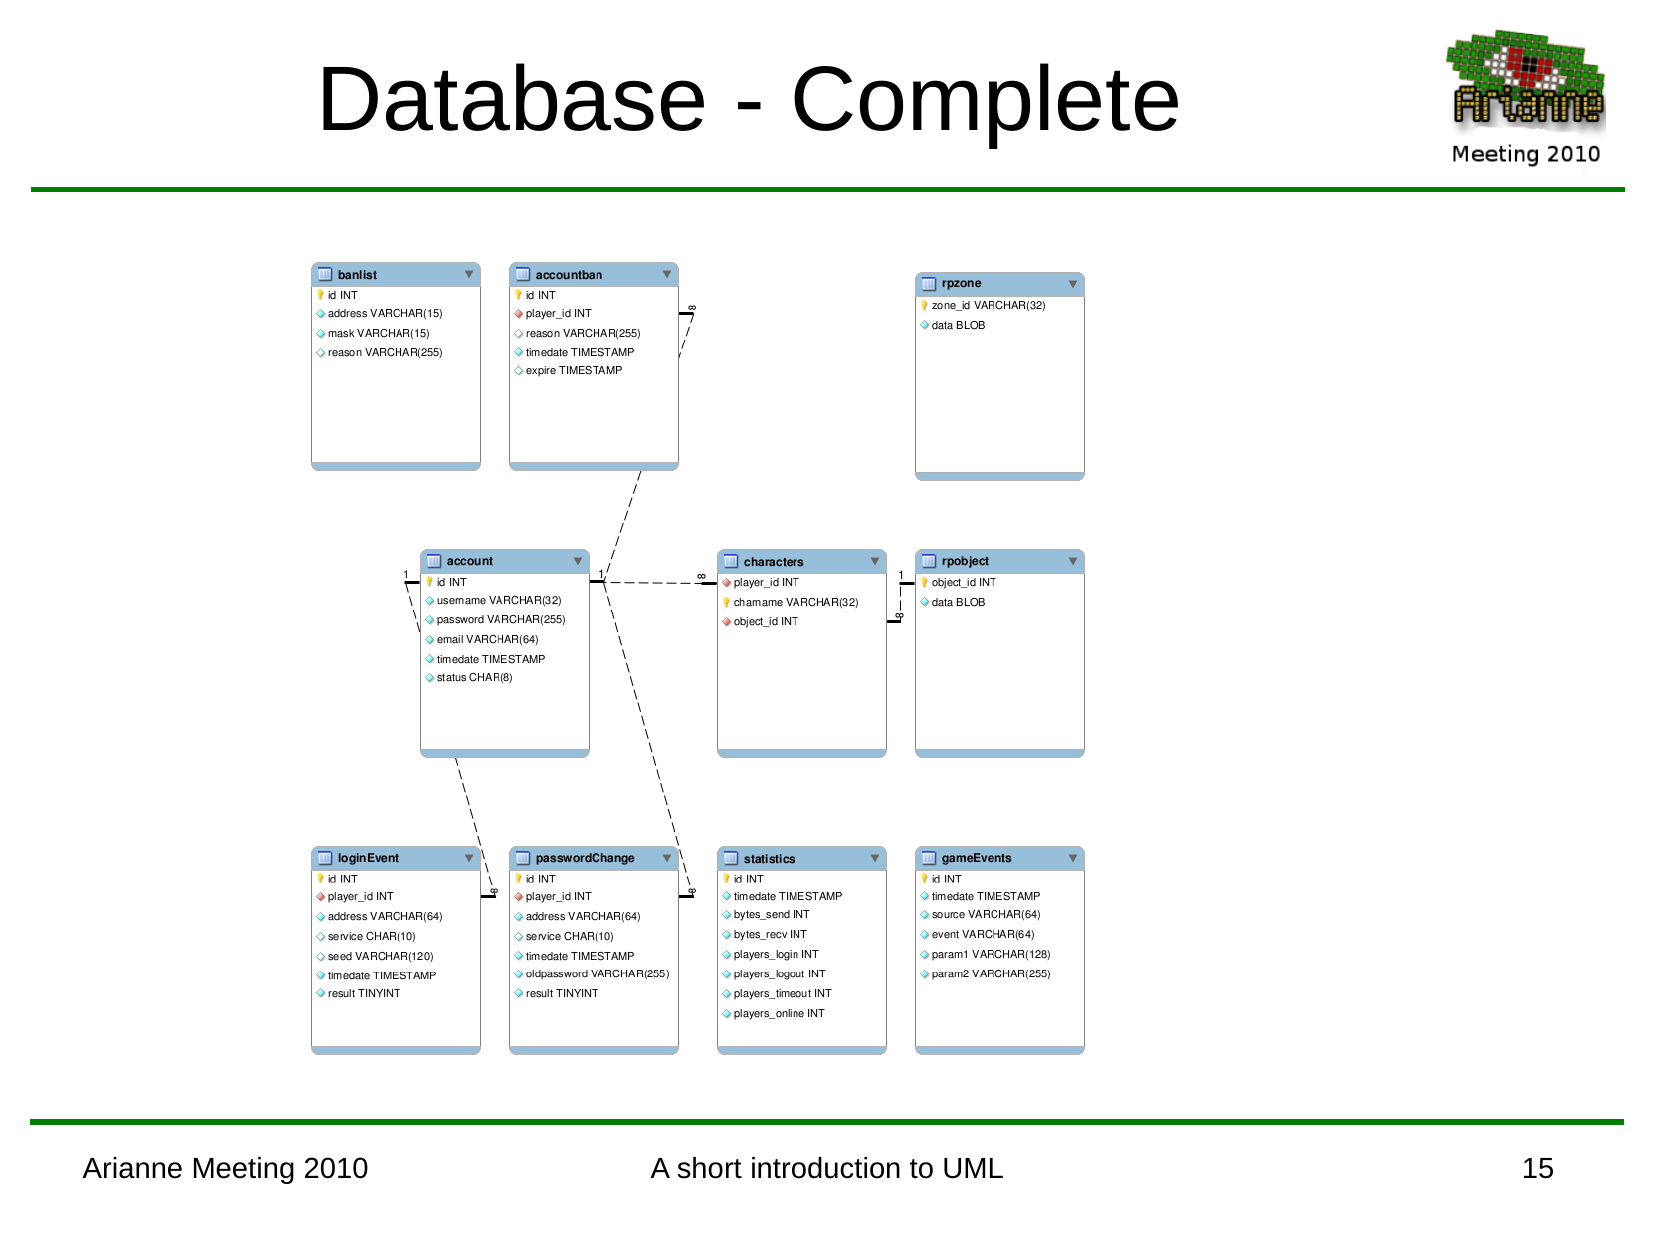

# Database - Complete
2010-03-13
A short introduction to UML
15